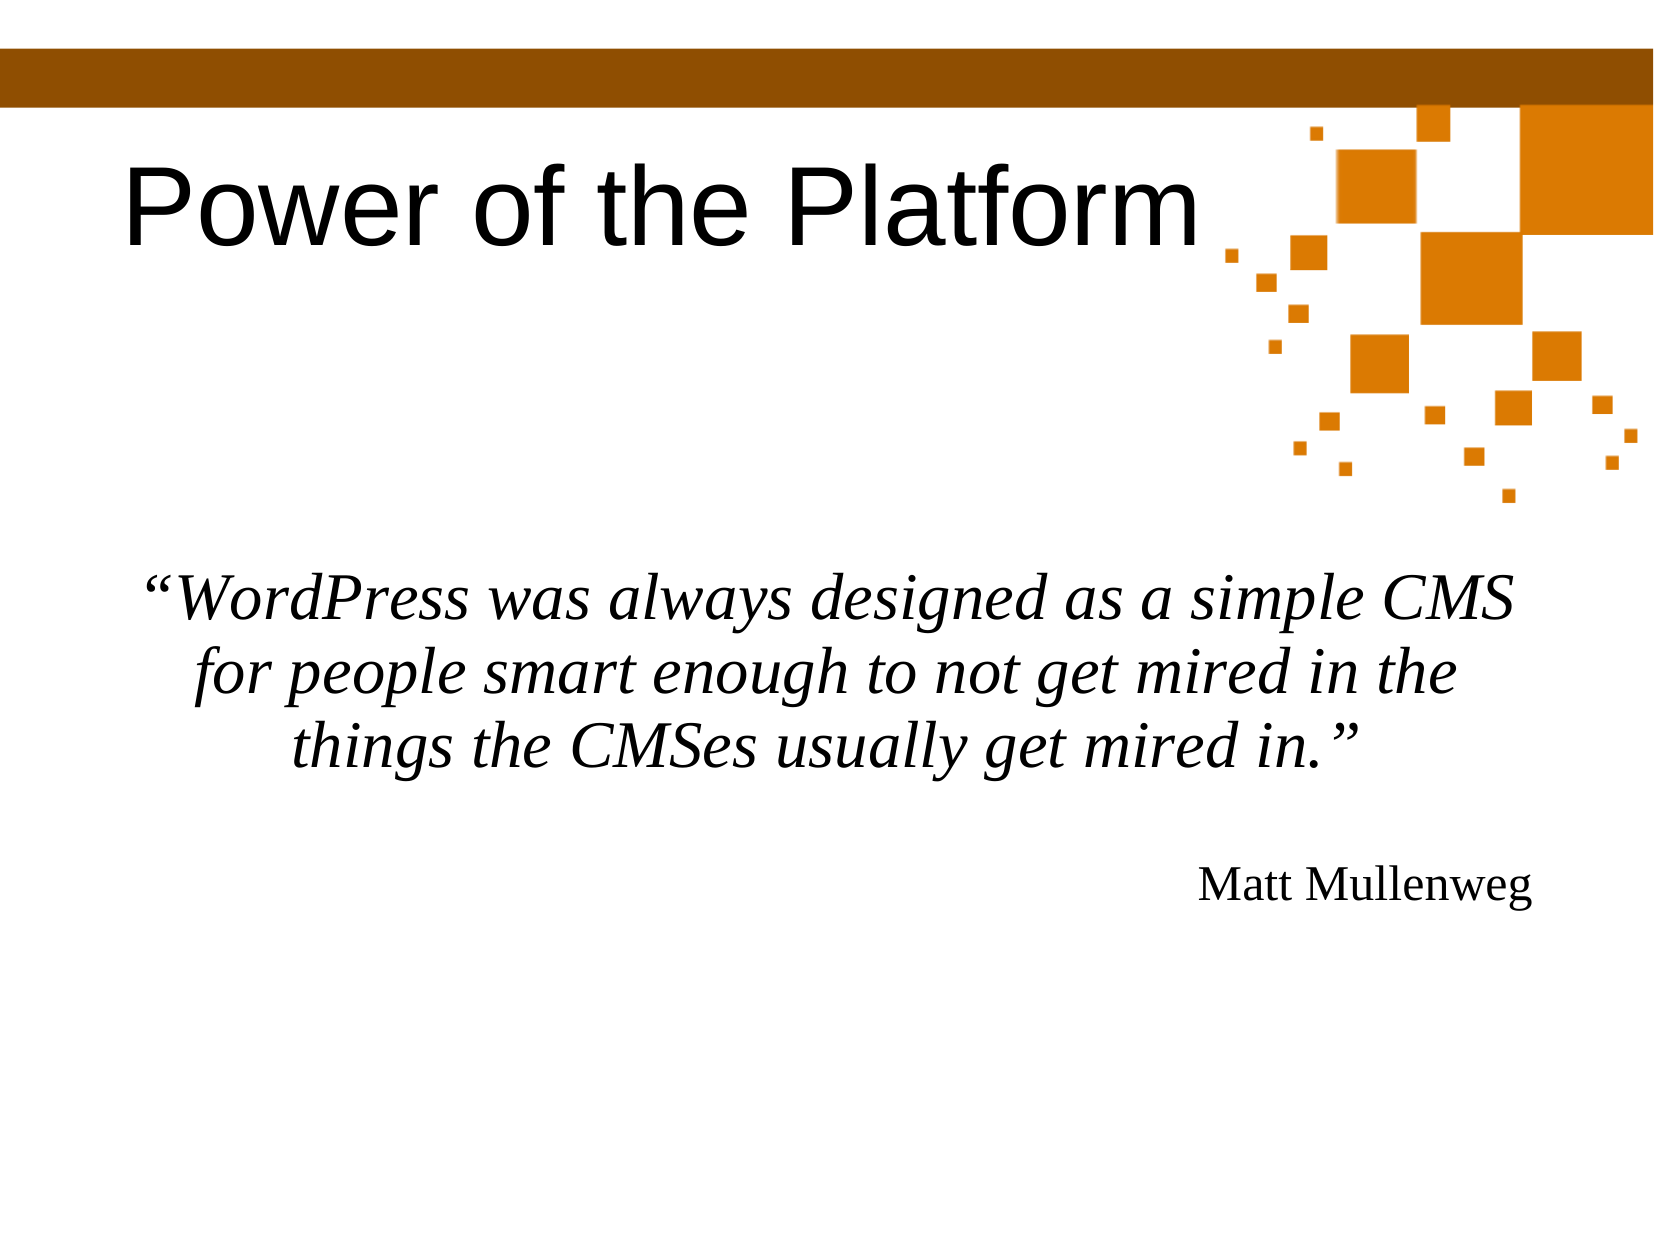

# Power of the Platform
“WordPress was always designed as a simple CMS for people smart enough to not get mired in the things the CMSes usually get mired in.”
Matt Mullenweg